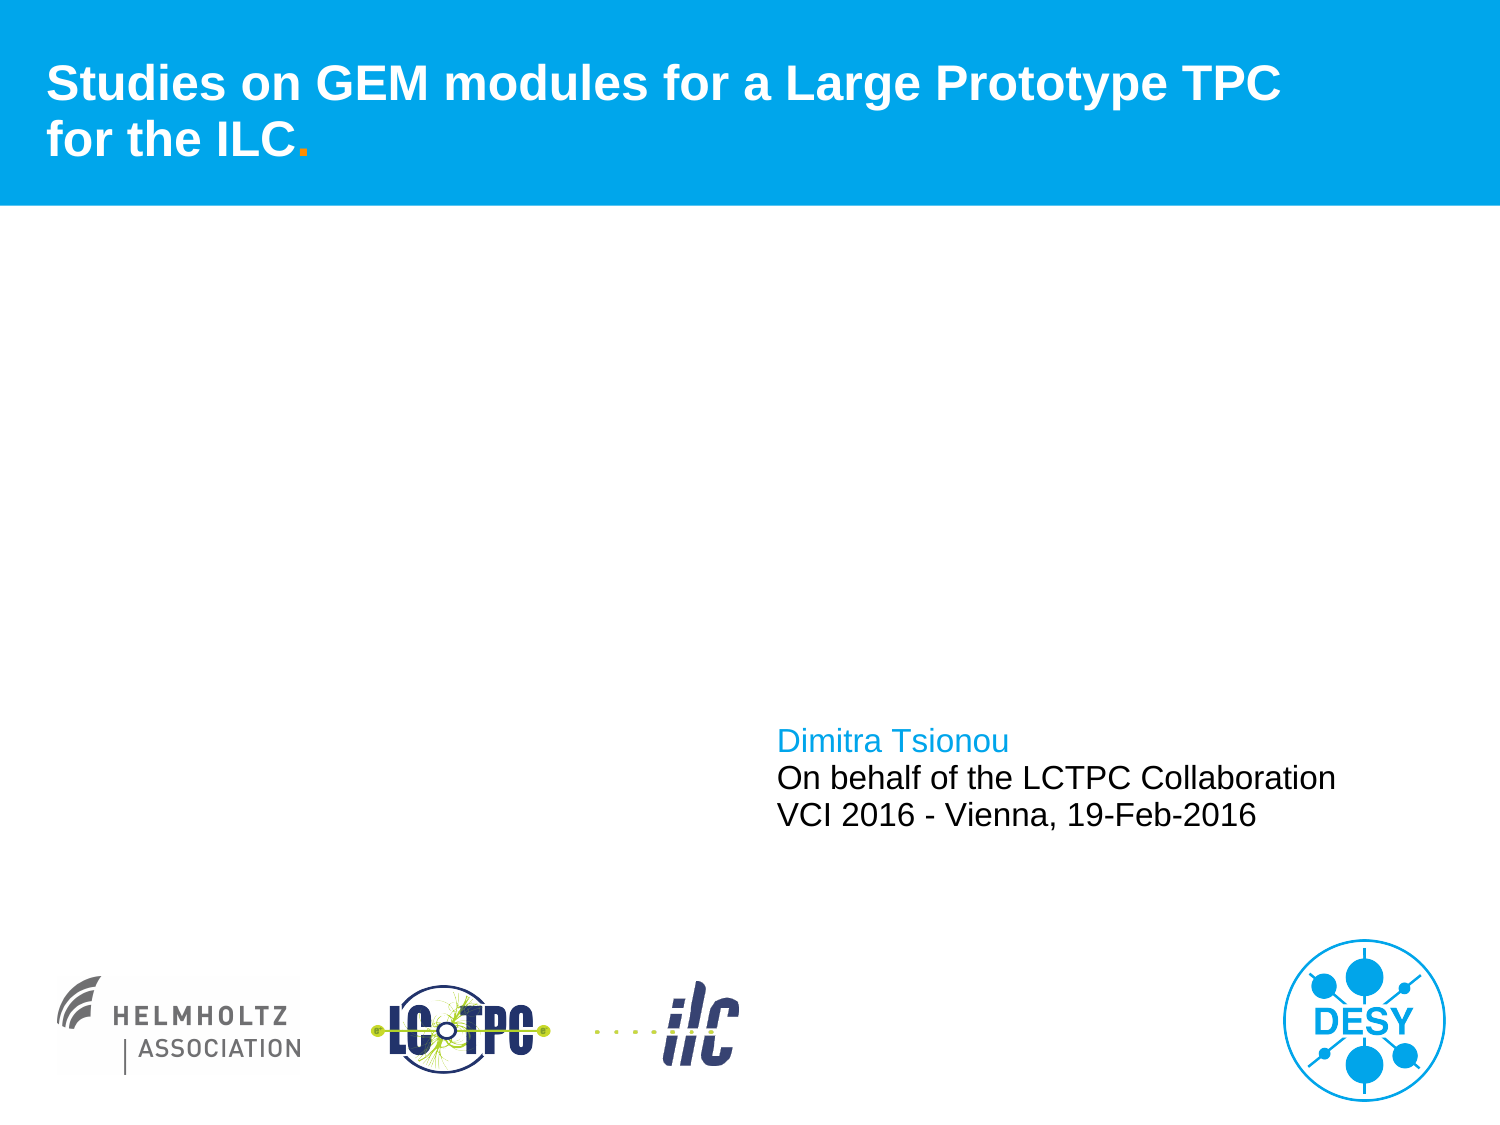

# Studies on GEM modules for a Large Prototype TPC for the ILC.
Dimitra Tsionou
On behalf of the LCTPC Collaboration
VCI 2016 - Vienna, 19-Feb-2016